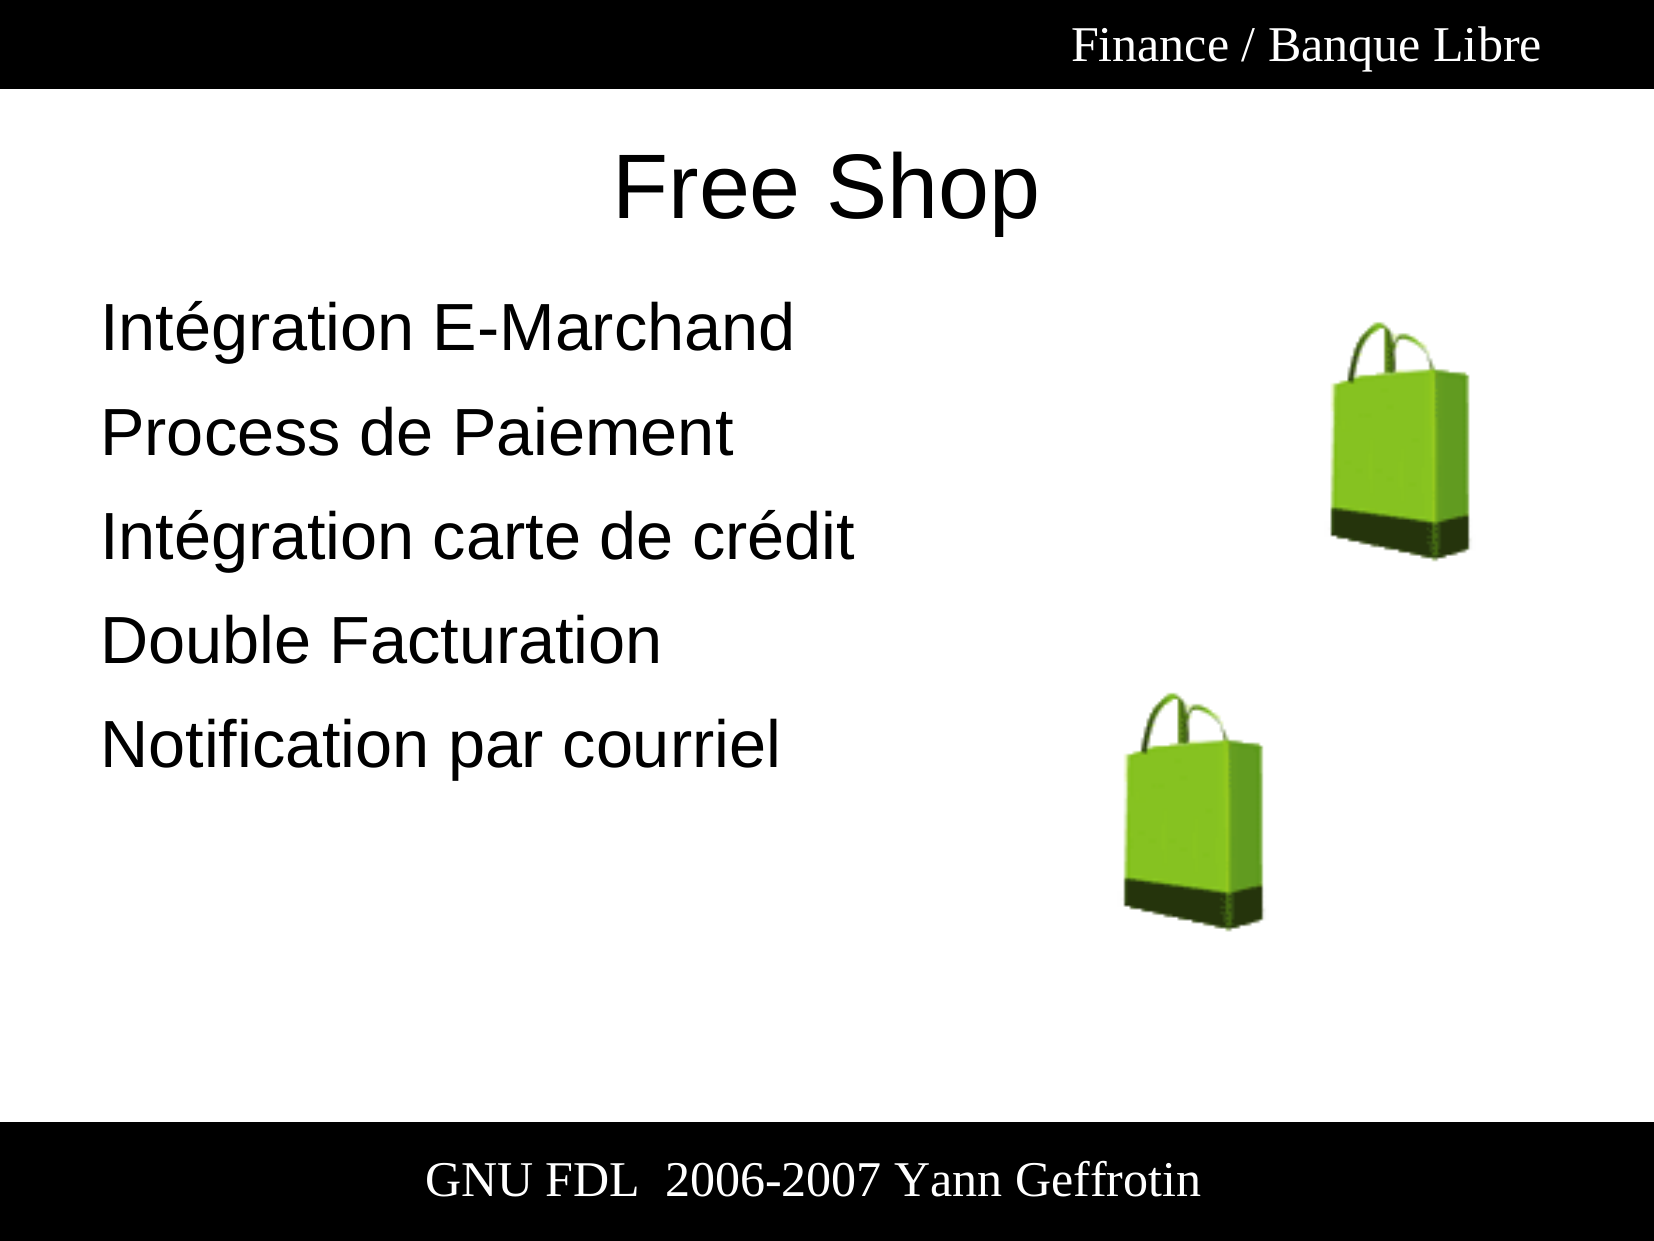

# Free Shop
Intégration E-Marchand
Process de Paiement
Intégration carte de crédit
Double Facturation
Notification par courriel